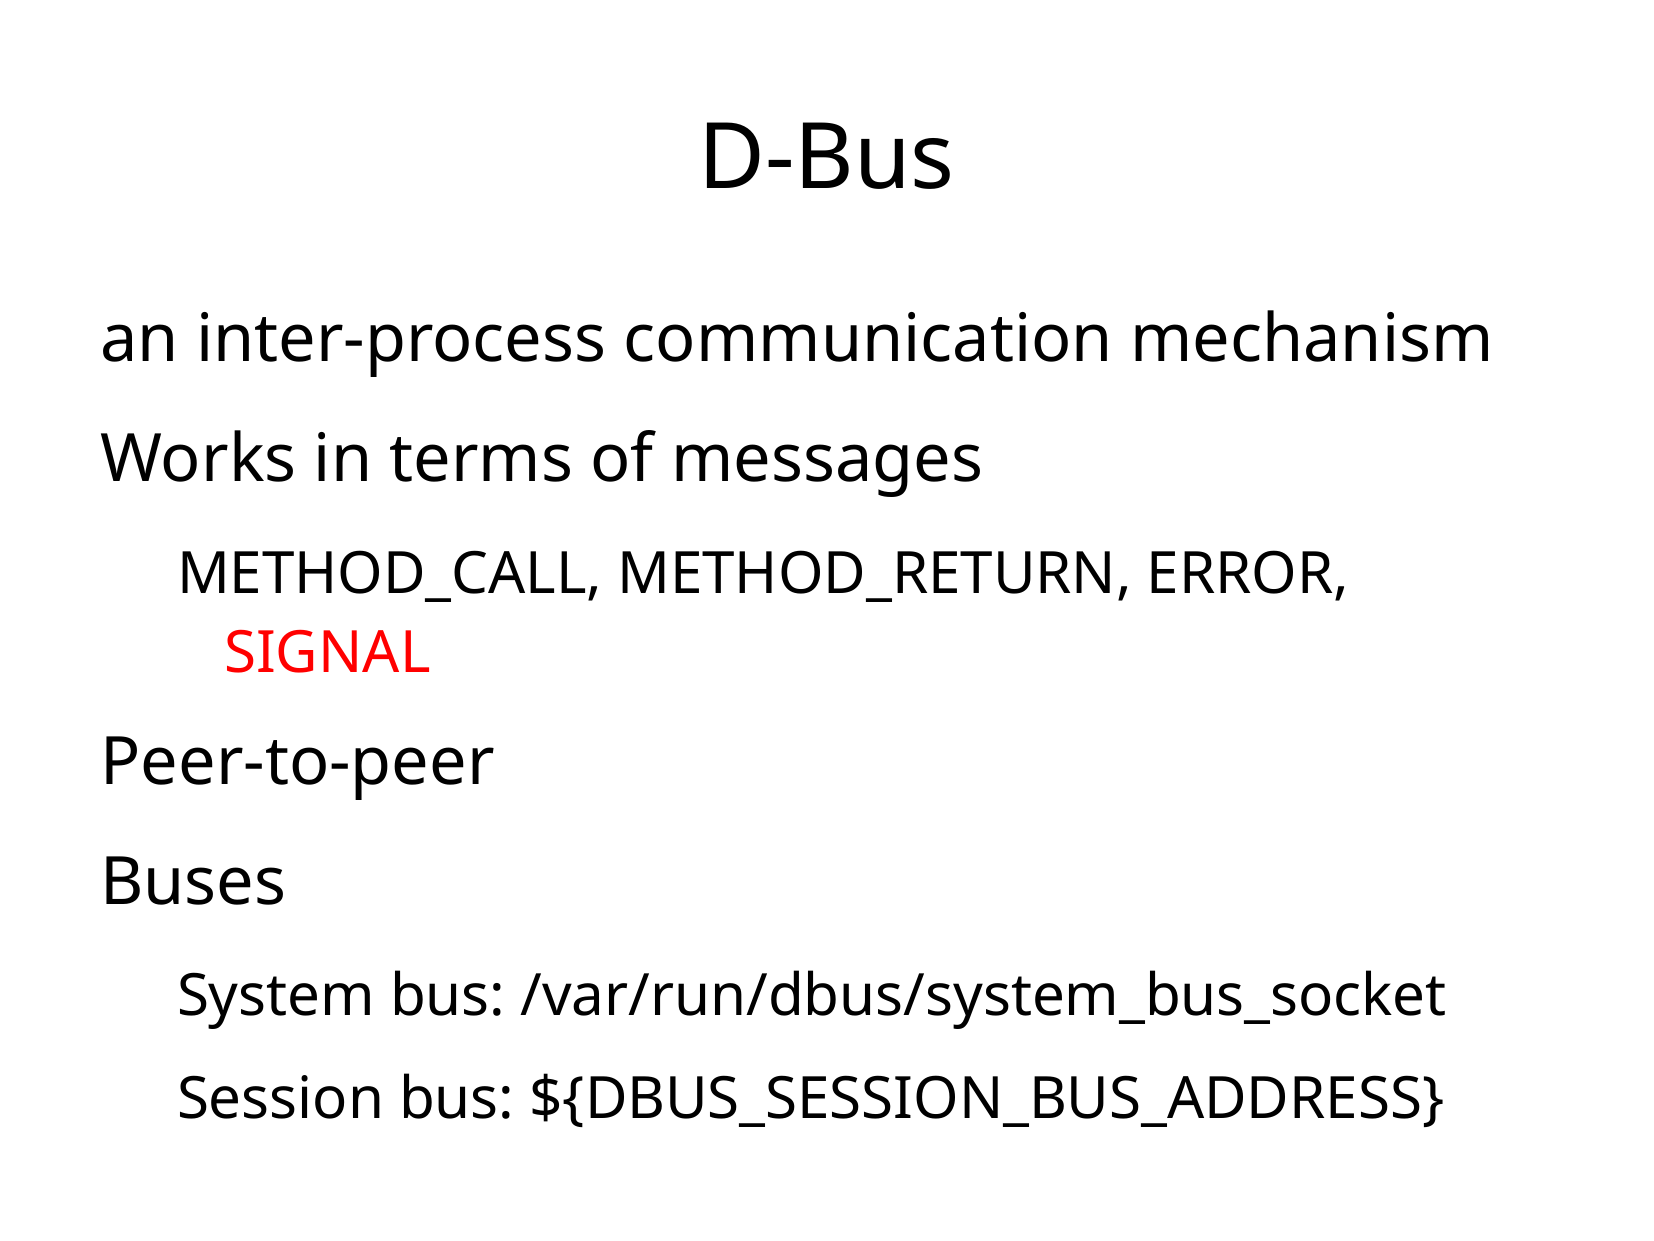

# D-Bus
an inter-process communication mechanism
Works in terms of messages
METHOD_CALL, METHOD_RETURN, ERROR, SIGNAL
Peer-to-peer
Buses
System bus: /var/run/dbus/system_bus_socket
Session bus: ${DBUS_SESSION_BUS_ADDRESS}